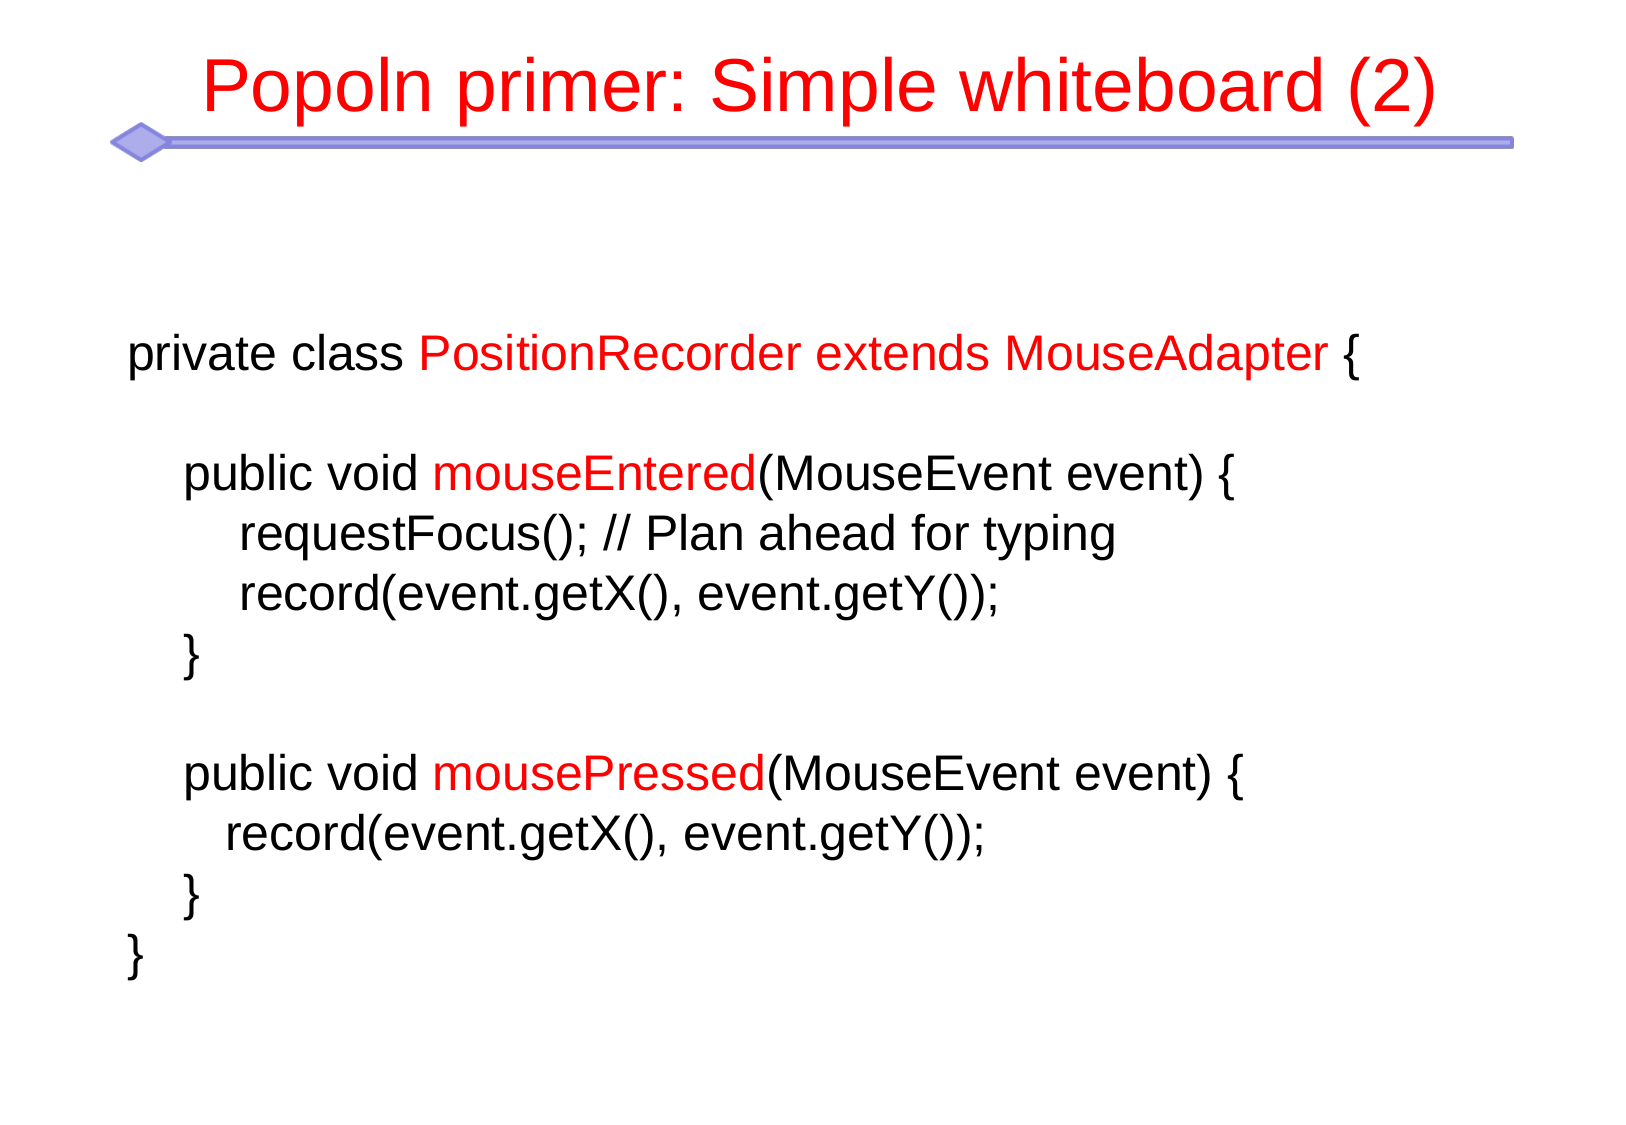

# Popoln primer: Simple whiteboard (2)
private class PositionRecorder extends MouseAdapter {
 public void mouseEntered(MouseEvent event) {
 requestFocus(); // Plan ahead for typing
 record(event.getX(), event.getY());
 }
 public void mousePressed(MouseEvent event) {
 record(event.getX(), event.getY());
 }
}